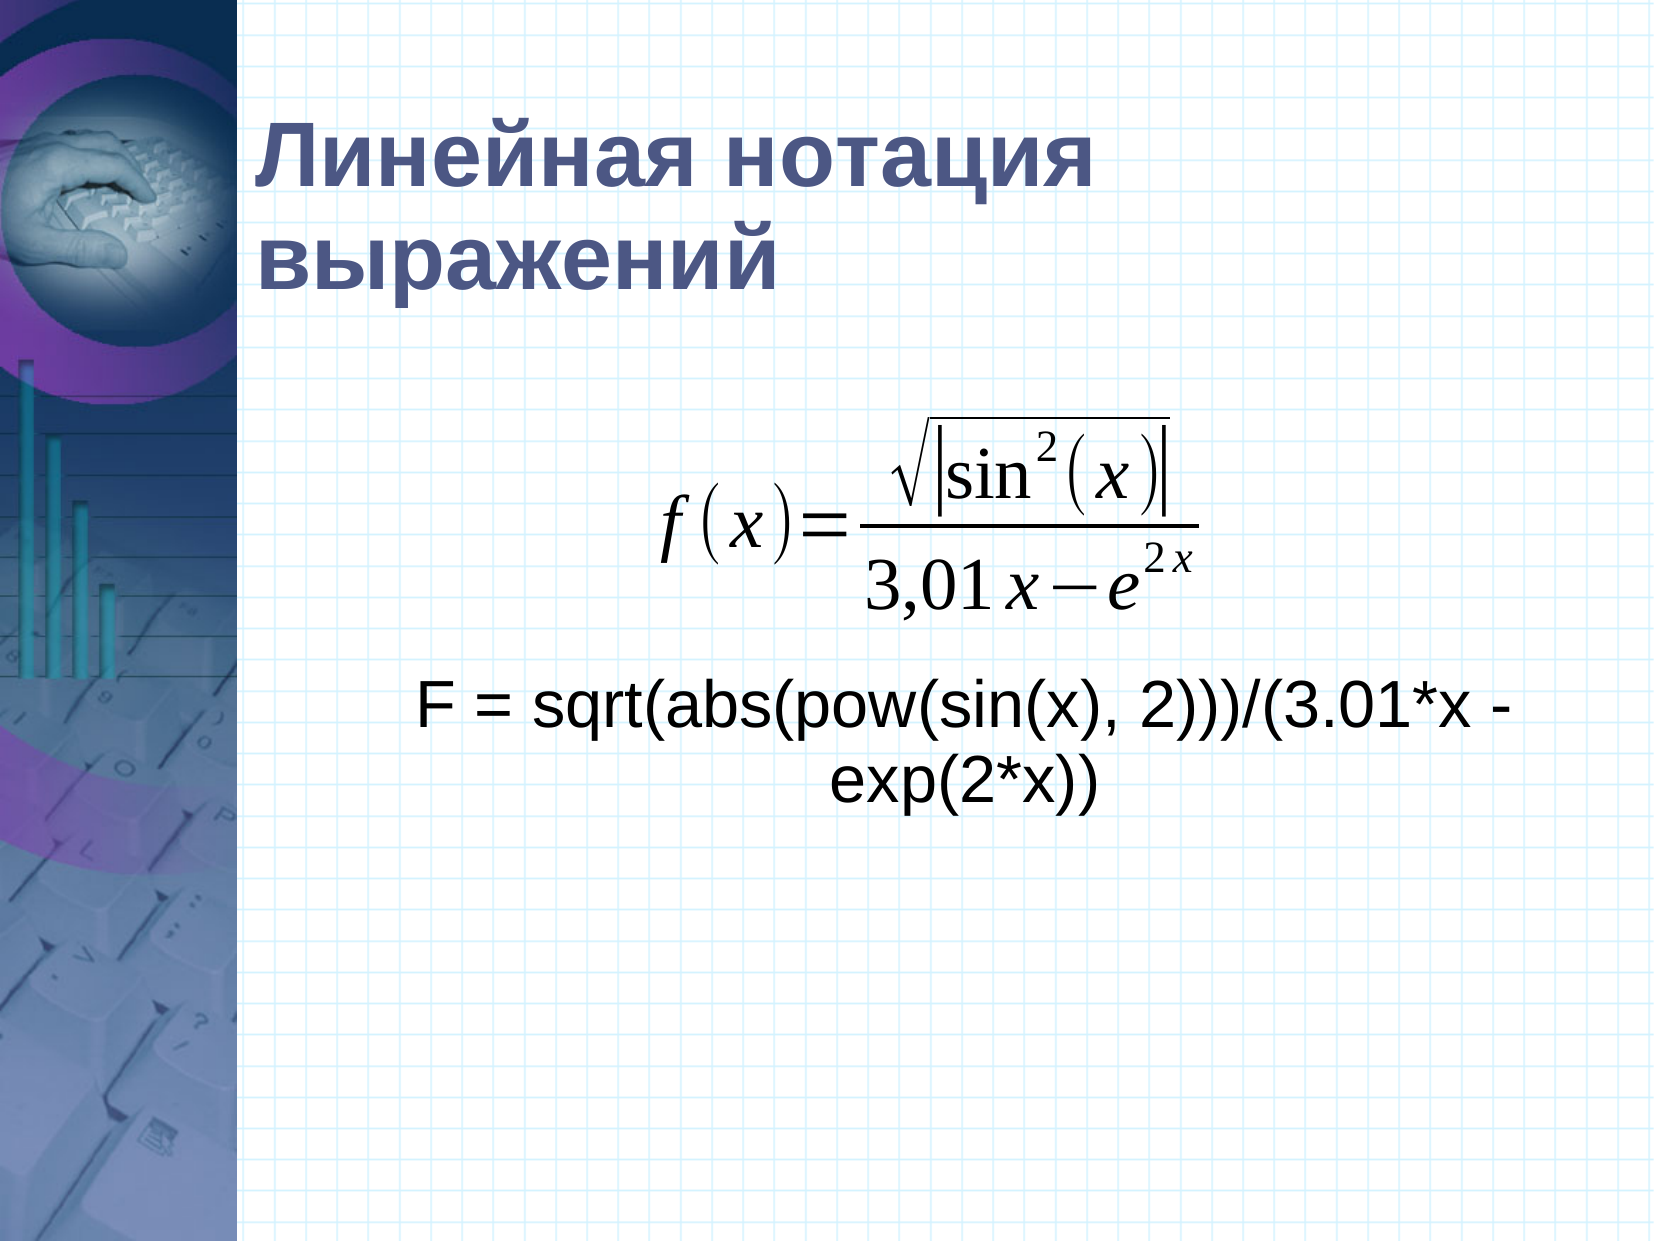

# Линейная нотация выражений
F = sqrt(abs(pow(sin(x), 2)))/(3.01*x - exp(2*x))